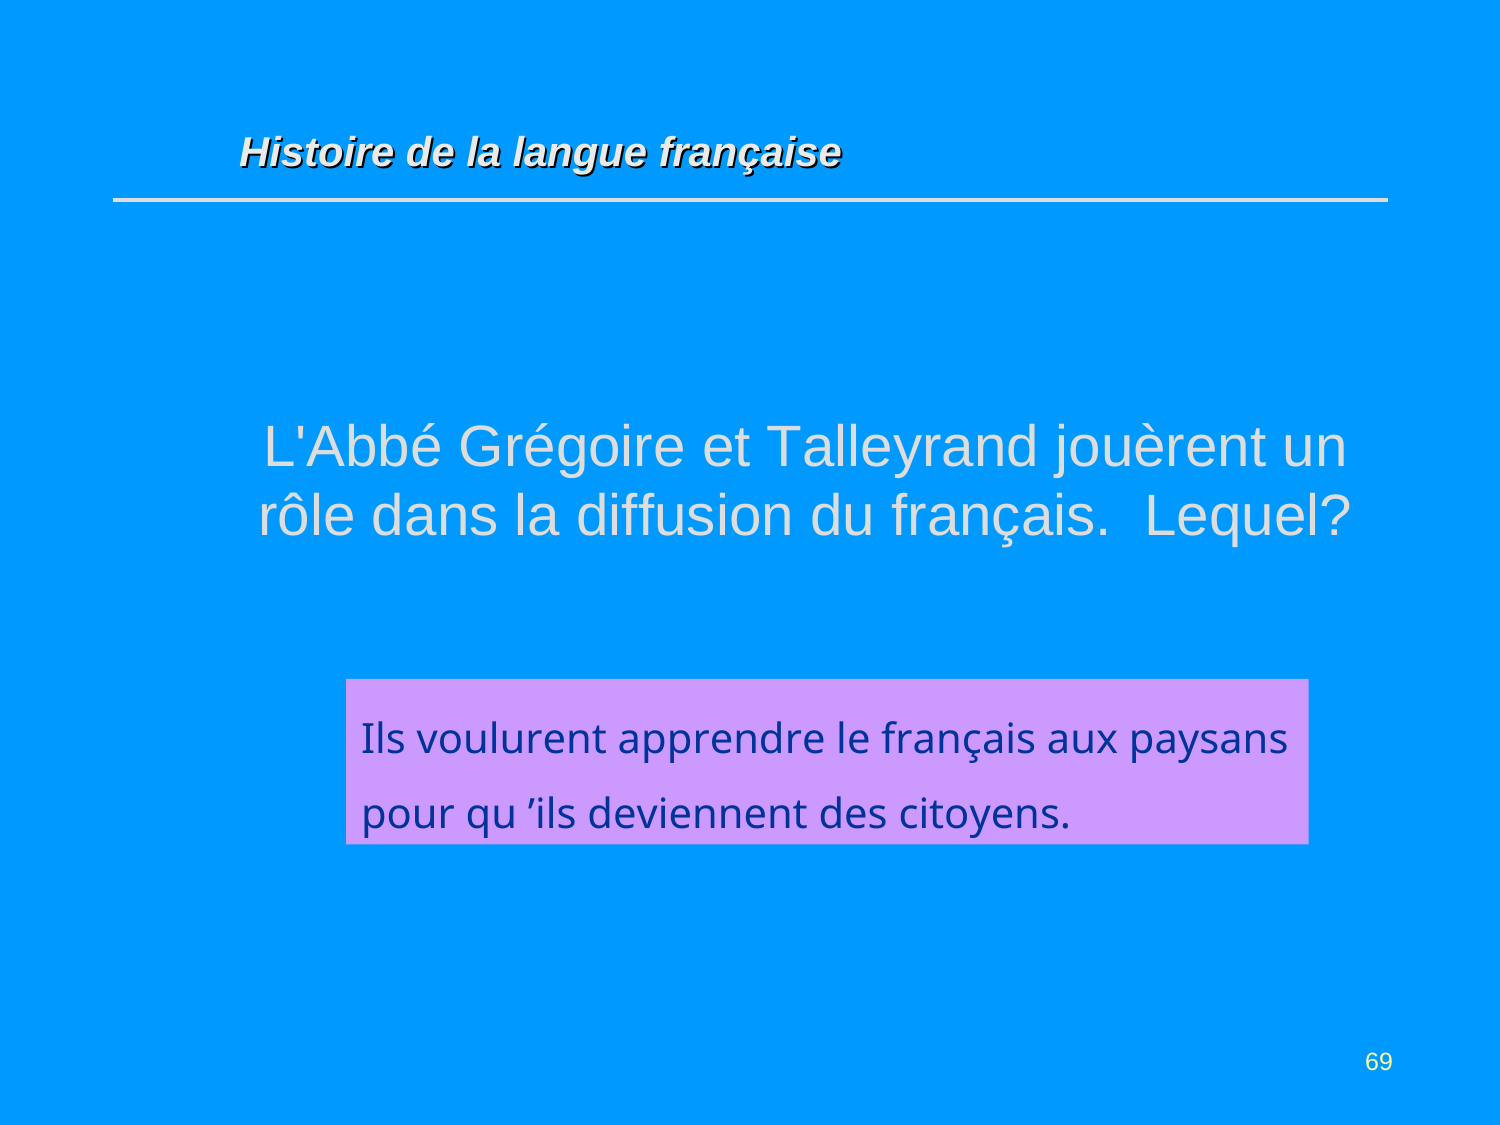

Histoire de la langue française
L'Abbé Grégoire et Talleyrand jouèrent un rôle dans la diffusion du français. Lequel?
Ils voulurent apprendre le français aux paysans pour qu ’ils deviennent des citoyens.
69